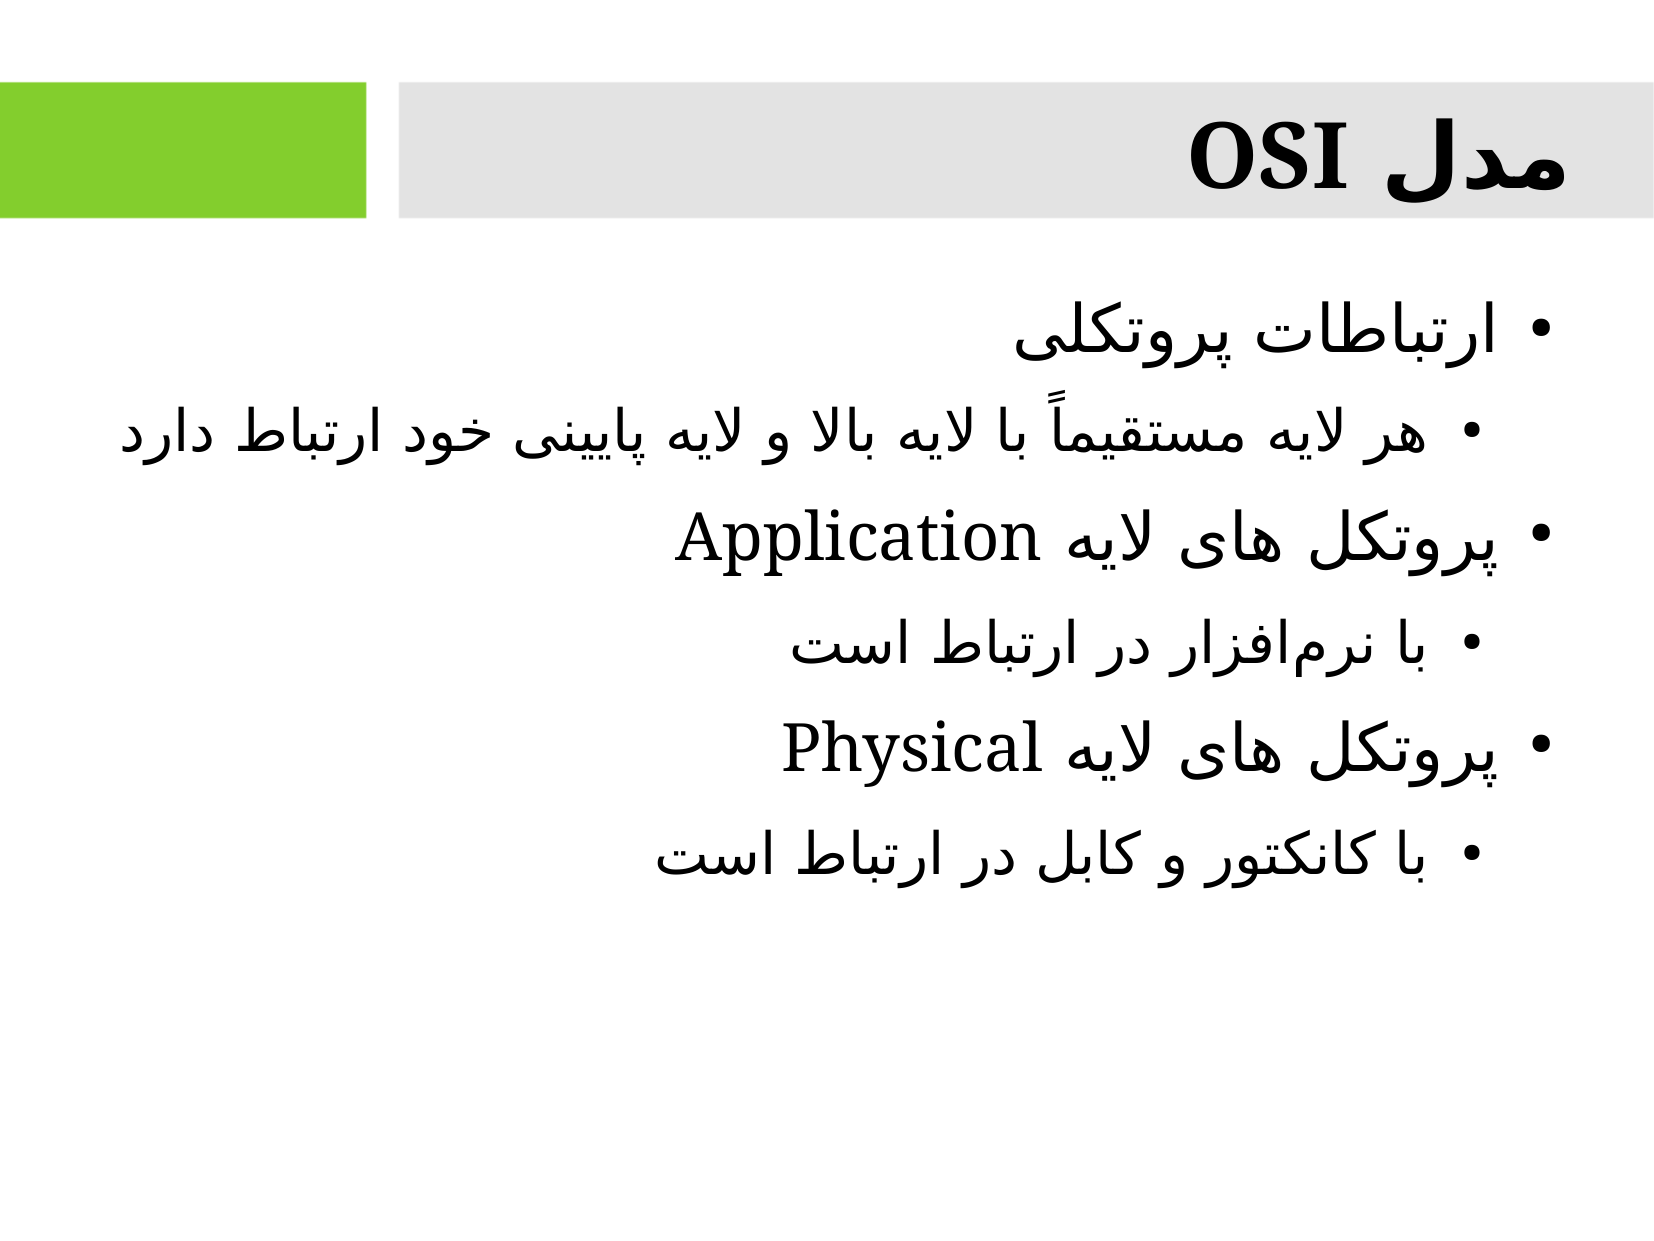

# مدل OSI
ارتباطات پروتکلی
هر لایه مستقیماً با لایه بالا و لایه پایینی خود ارتباط دارد
پروتکل های لایه Application
با نرم‌افزار در ارتباط است
پروتکل های لایه Physical
با کانکتور و کابل در ارتباط است